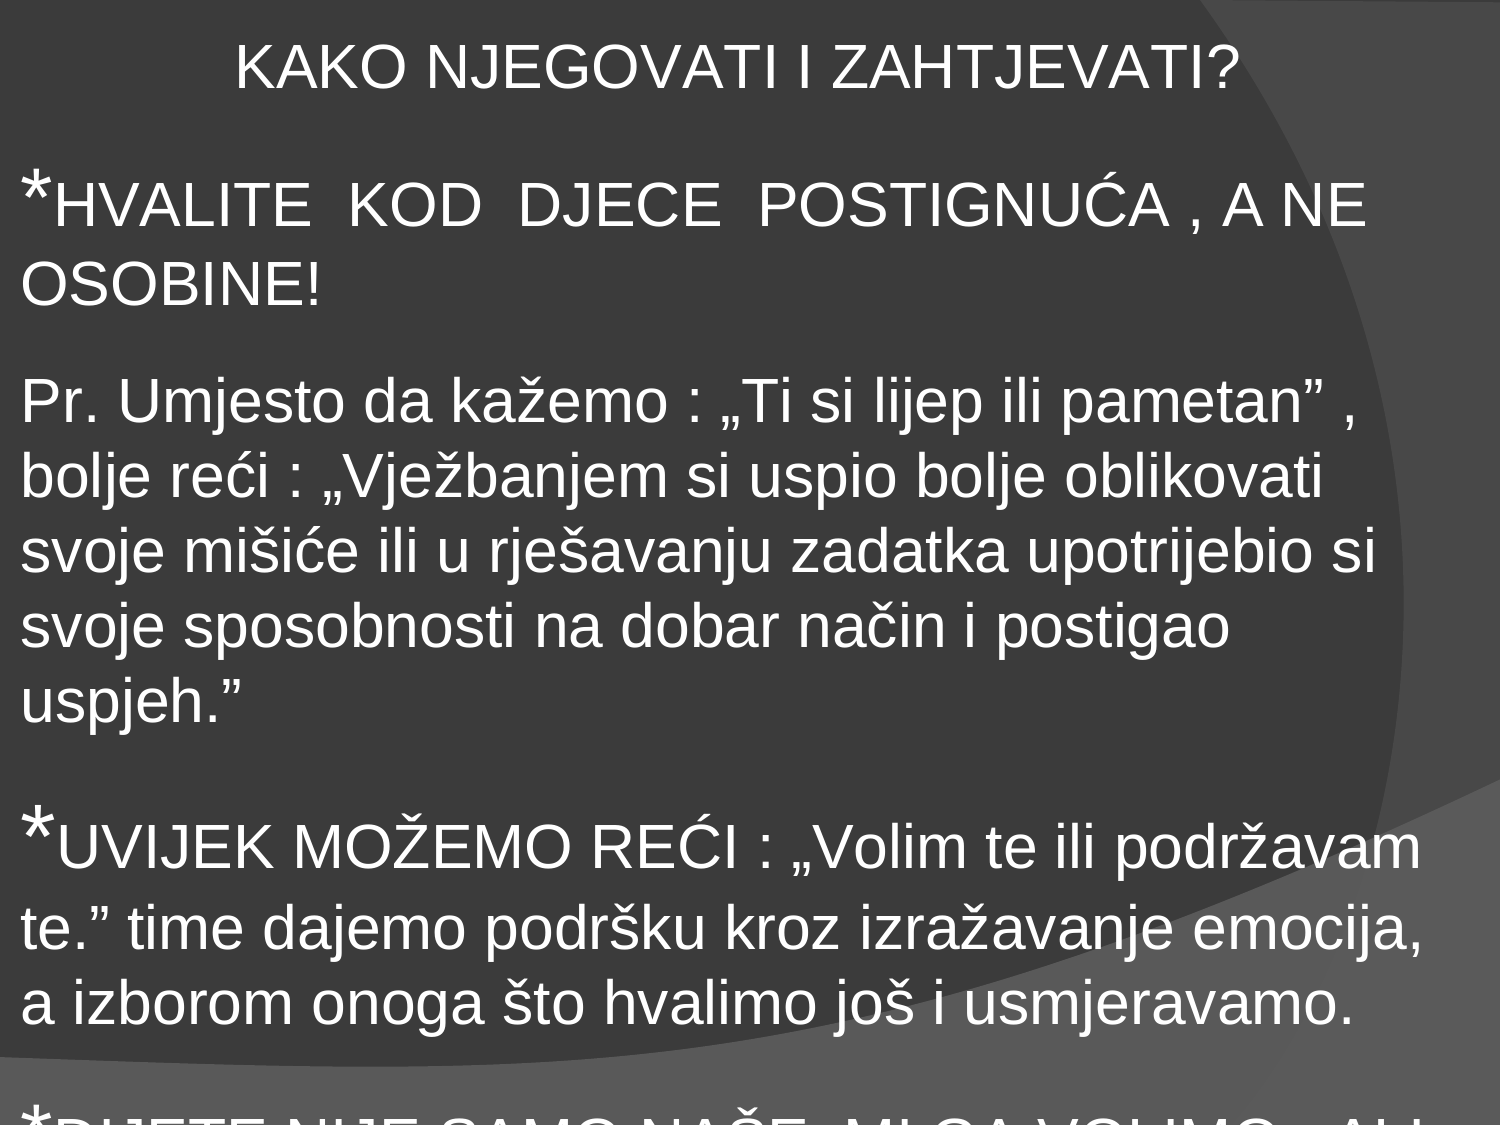

KAKO NJEGOVATI I ZAHTJEVATI?
*HVALITE KOD DJECE POSTIGNUĆA , A NE OSOBINE!
Pr. Umjesto da kažemo : „Ti si lijep ili pametan” , bolje reći : „Vježbanjem si uspio bolje oblikovati svoje mišiće ili u rješavanju zadatka upotrijebio si svoje sposobnosti na dobar način i postigao uspjeh.”
*UVIJEK MOŽEMO REĆI : „Volim te ili podržavam te.” time dajemo podršku kroz izražavanje emocija, a izborom onoga što hvalimo još i usmjeravamo.
*DIJETE NIJE SAMO NAŠE. MI GA VOLIMO , ALI DRUGI LJUDI ĆE GA GLEDATI, KRITIZIRATI, ZAVOLJETI, POSVAJATI  DONOSEĆI DIJETE NA SVIJET – DONOSIMO GA ZA SVIJET